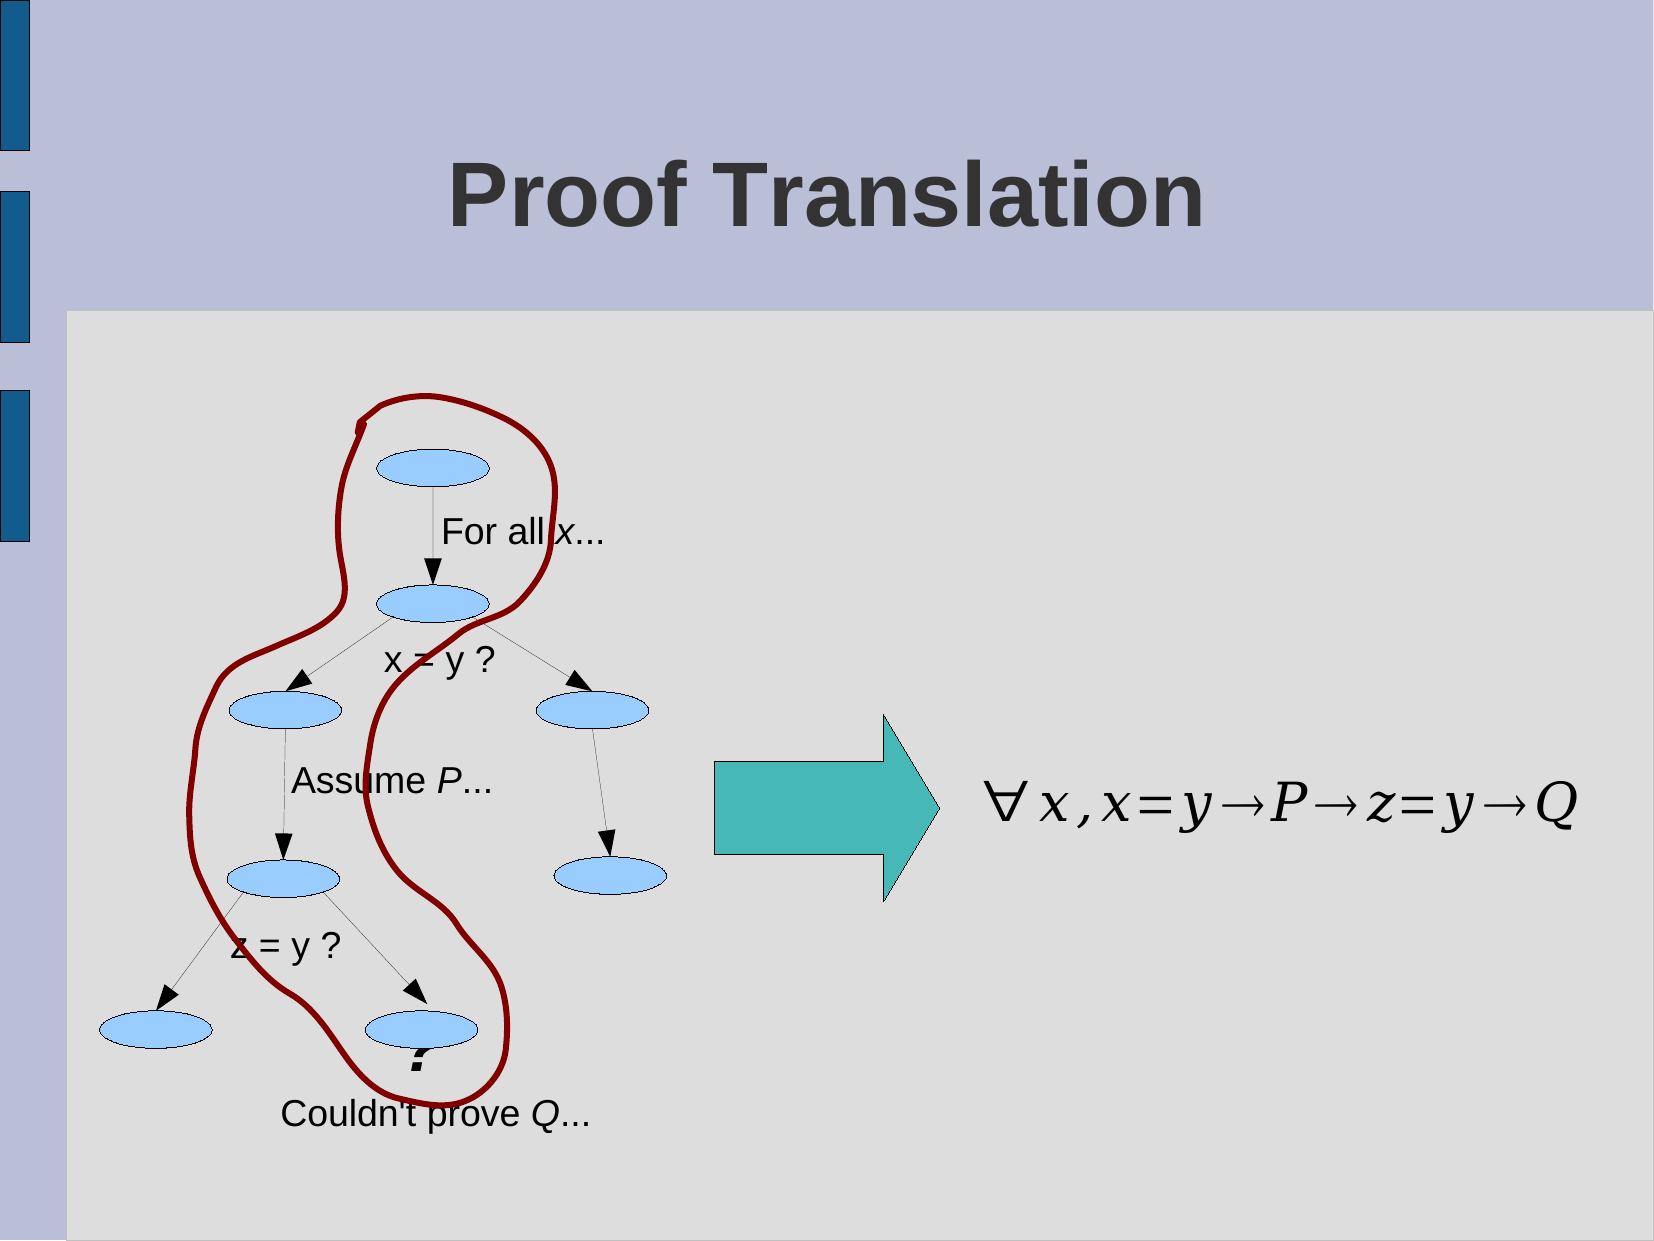

# Proof Translation
For all x...
x = y ?
Assume P...
z = y ?
?
Couldn't prove Q...